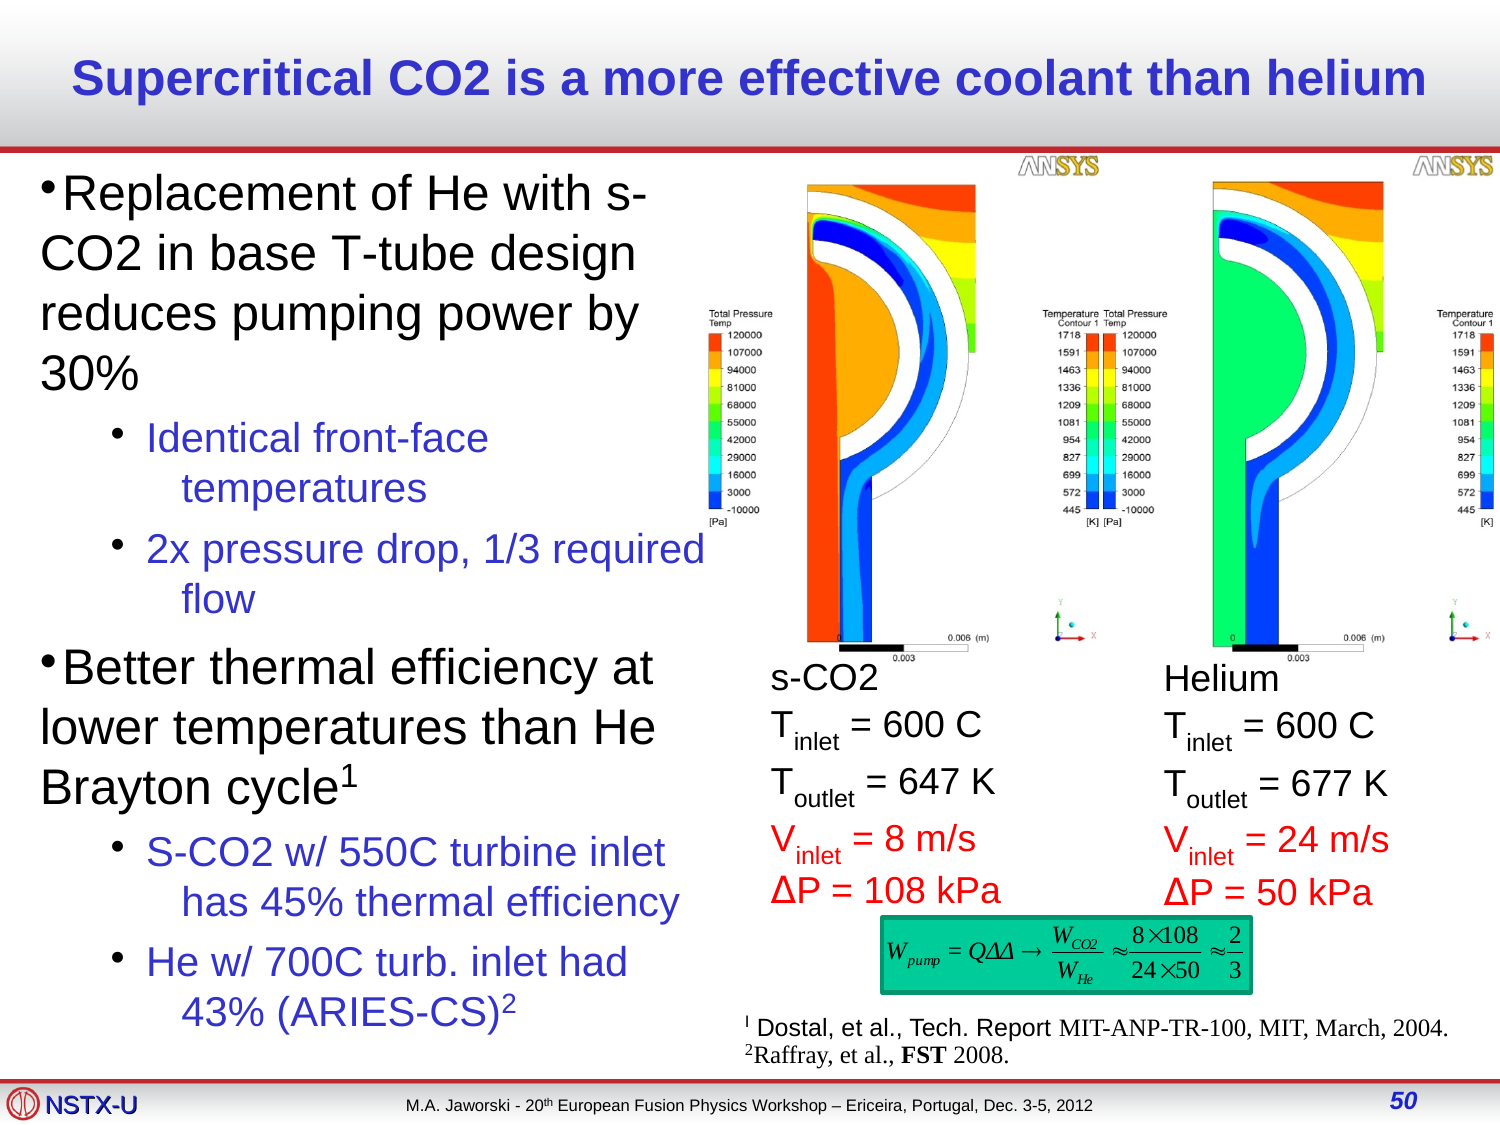

# Supercritical CO2 is a more effective coolant than helium
Replacement of He with s-CO2 in base T-tube design reduces pumping power by 30%
Identical front-face temperatures
2x pressure drop, 1/3 required flow
Better thermal efficiency at lower temperatures than He Brayton cycle1
S-CO2 w/ 550C turbine inlet has 45% thermal efficiency
He w/ 700C turb. inlet had 43% (ARIES-CS)2
s-CO2
Tinlet = 600 C
Toutlet = 647 K
Vinlet = 8 m/s
ΔP = 108 kPa
Helium
Tinlet = 600 C
Toutlet = 677 K
Vinlet = 24 m/s
ΔP = 50 kPa
I Dostal, et al., Tech. Report MIT-ANP-TR-100, MIT, March, 2004.
2Raffray, et al., FST 2008.